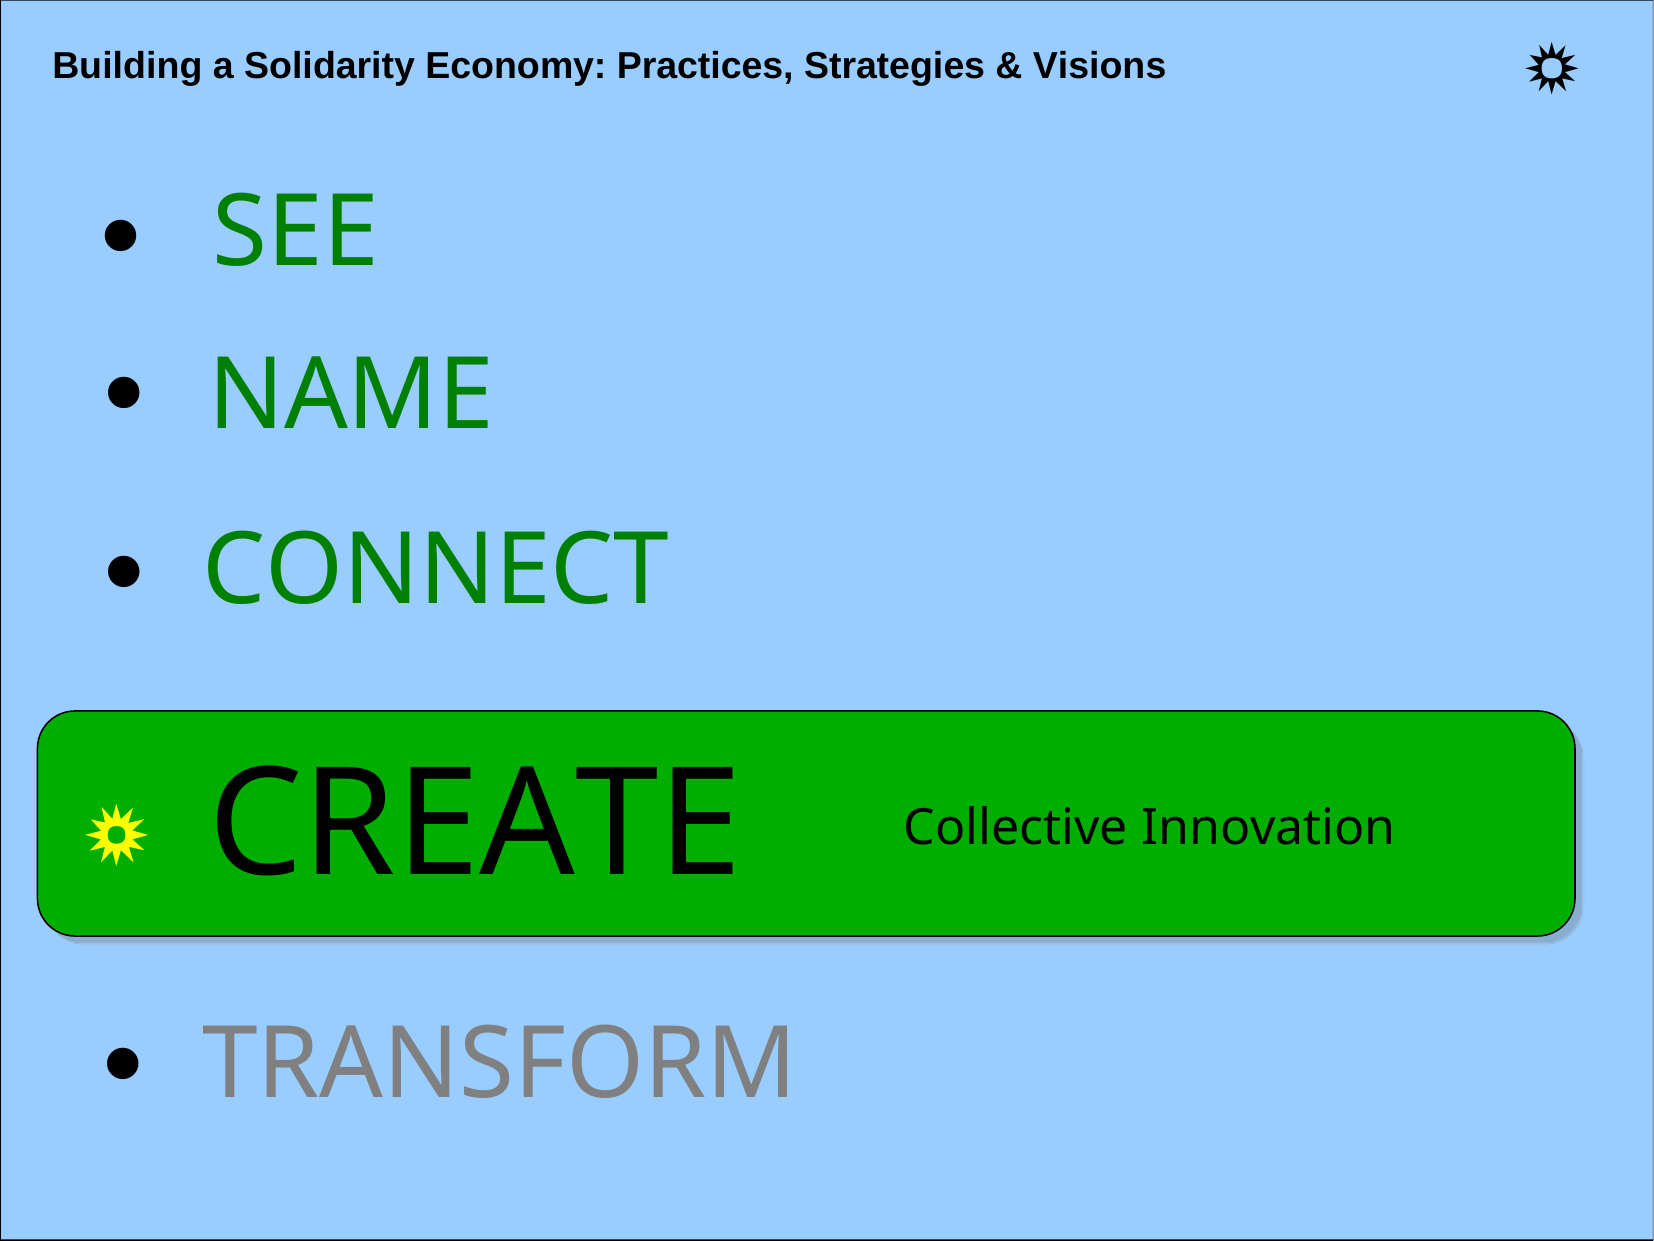


Building a Solidarity Economy: Practices, Strategies & Visions
SEE

NAME

CONNECT

CREATE

Collective Innovation
TRANSFORM
